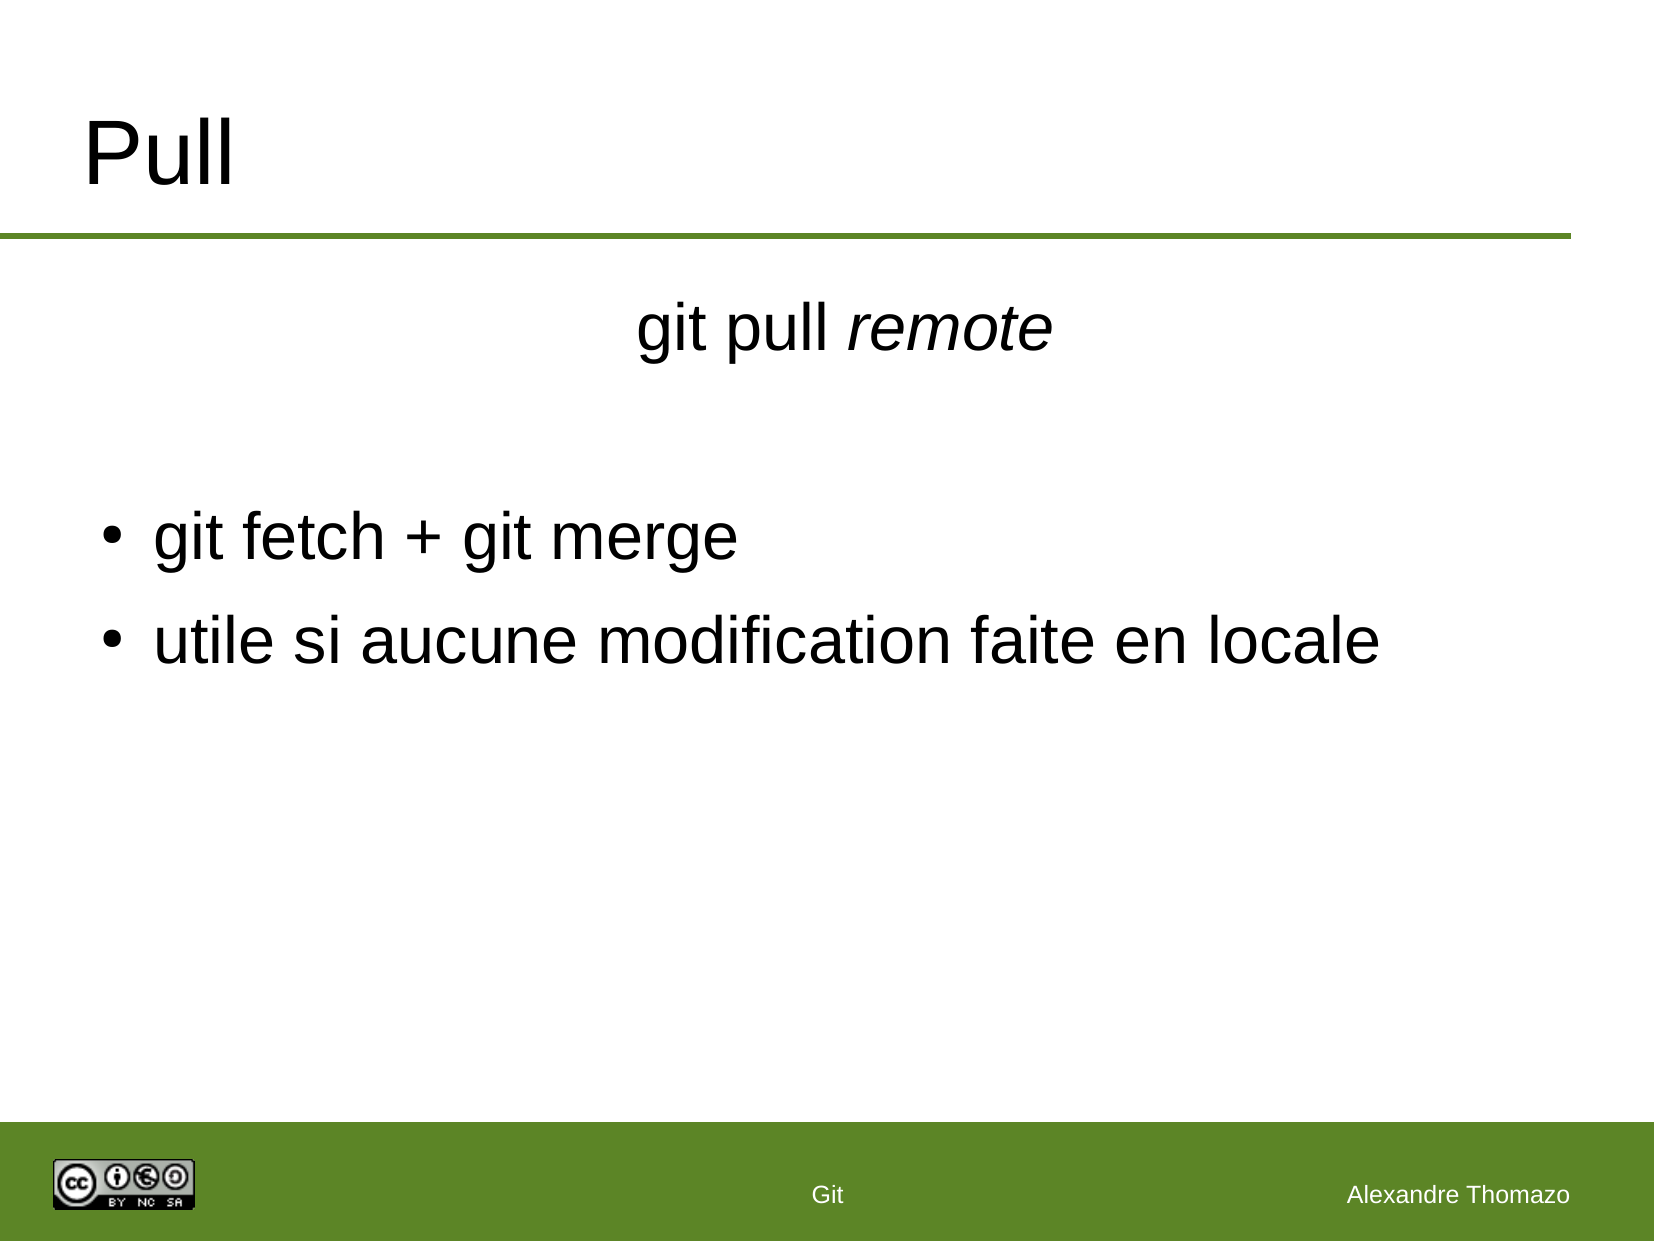

# Pull
git pull remote
git fetch + git merge
utile si aucune modification faite en locale
Git
36